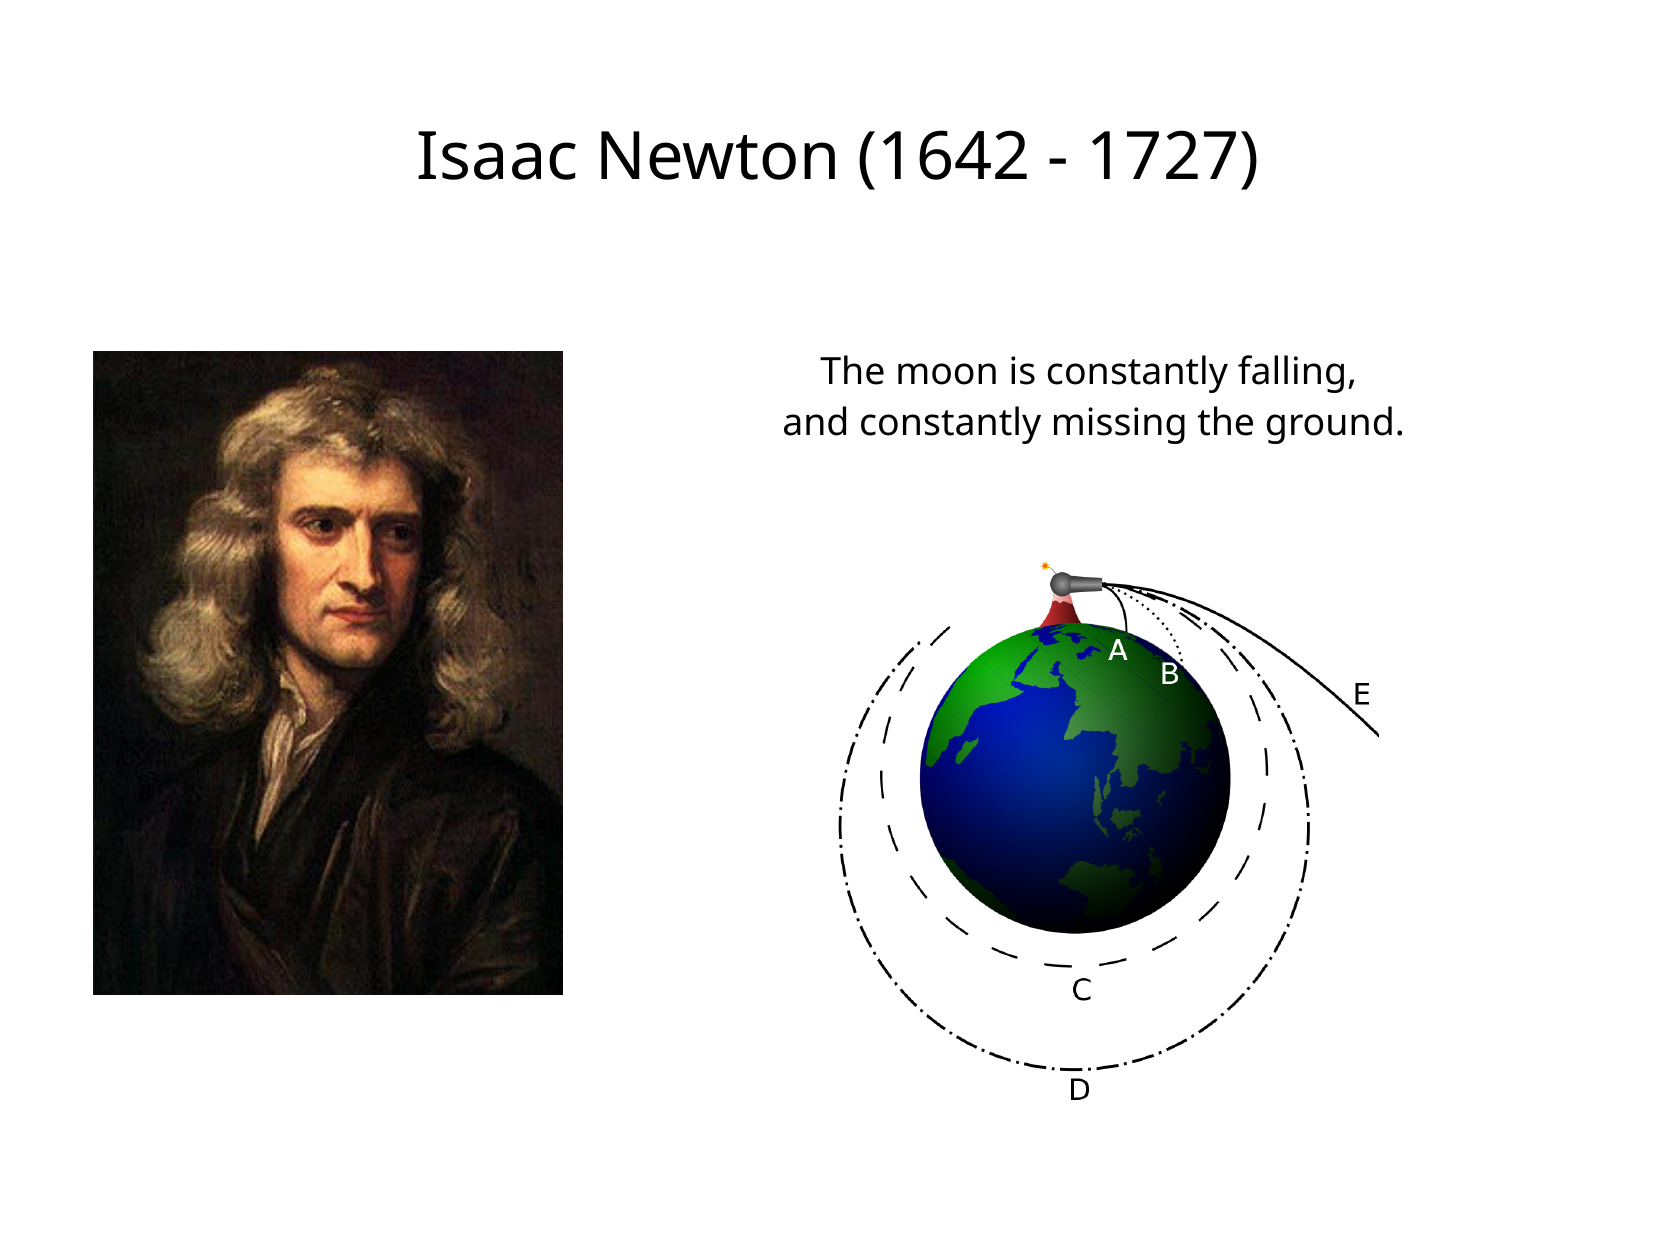

# Isaac Newton (1642 - 1727)
The moon is constantly falling,
and constantly missing the ground.